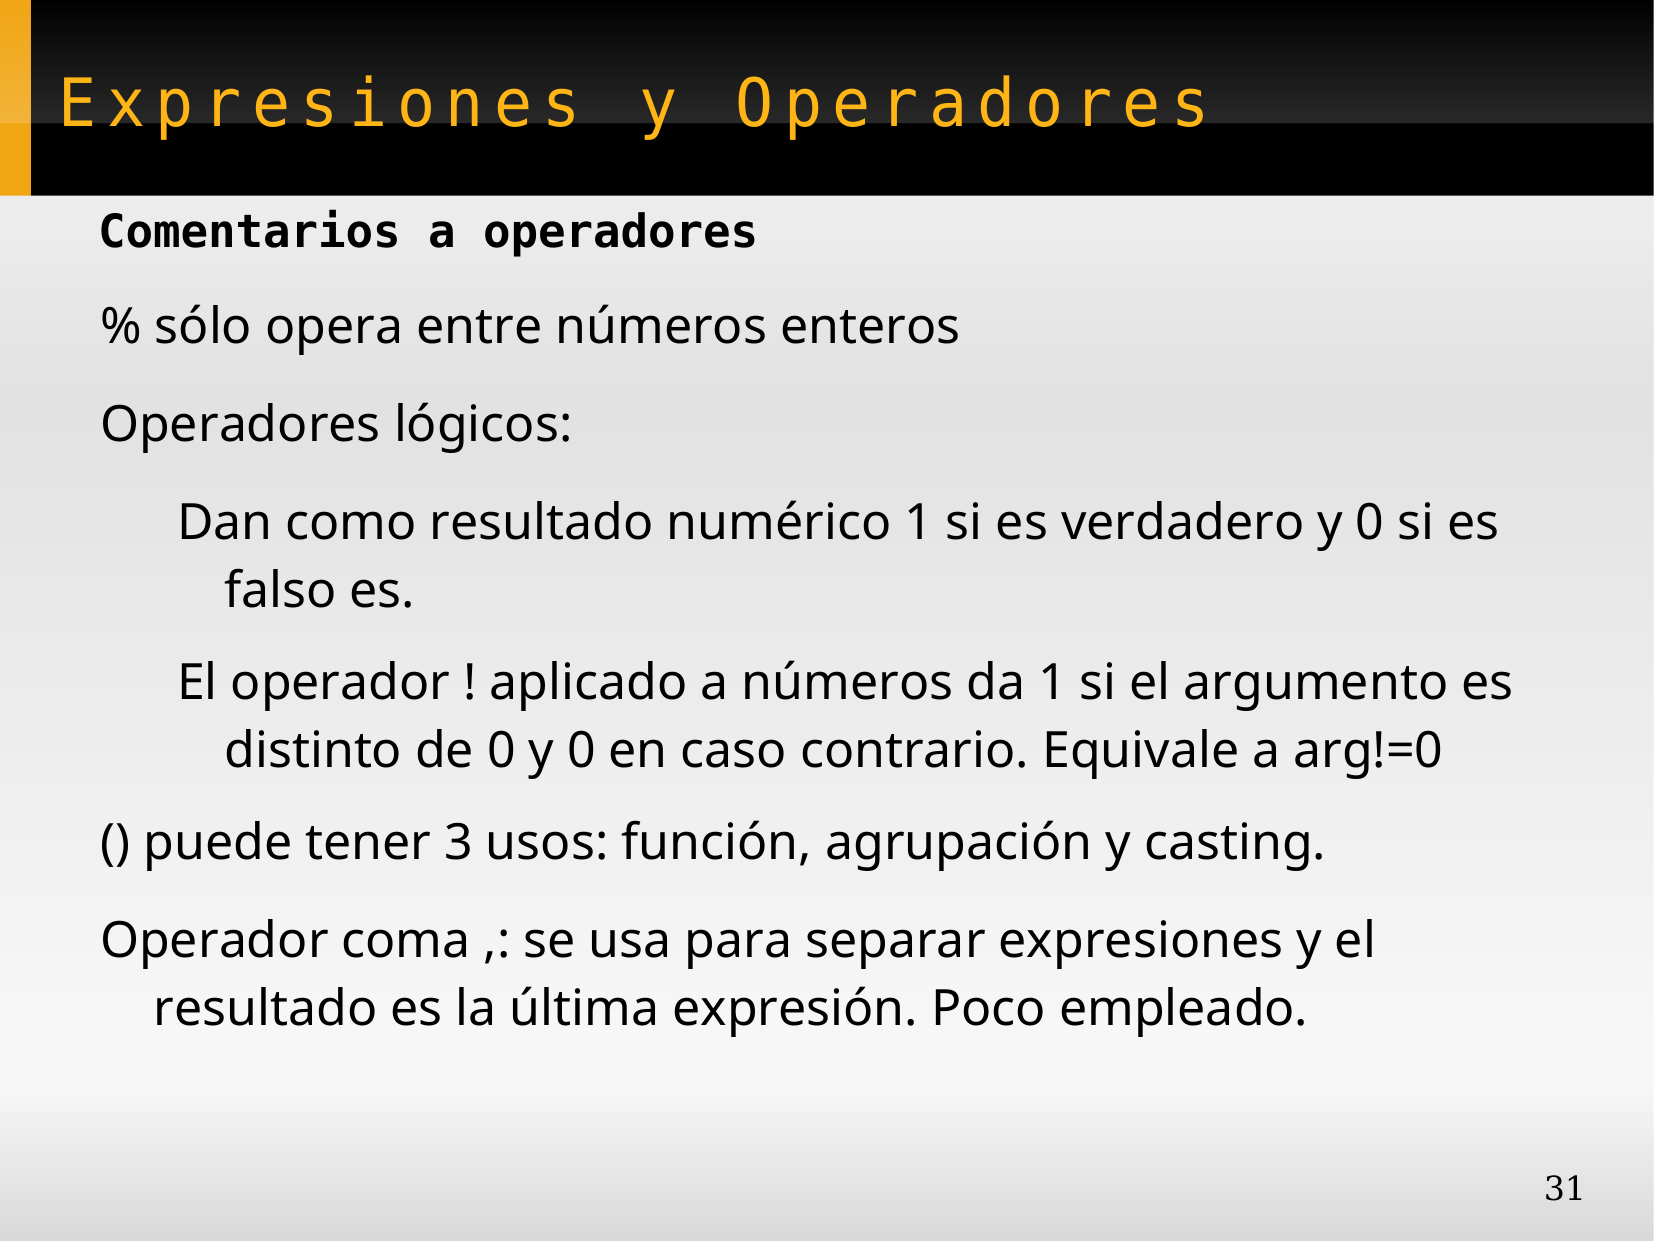

# Expresiones y Operadores
Comentarios a operadores
% sólo opera entre números enteros
Operadores lógicos:
Dan como resultado numérico 1 si es verdadero y 0 si es falso es.
El operador ! aplicado a números da 1 si el argumento es distinto de 0 y 0 en caso contrario. Equivale a arg!=0
() puede tener 3 usos: función, agrupación y casting.
Operador coma ,: se usa para separar expresiones y el resultado es la última expresión. Poco empleado.
31